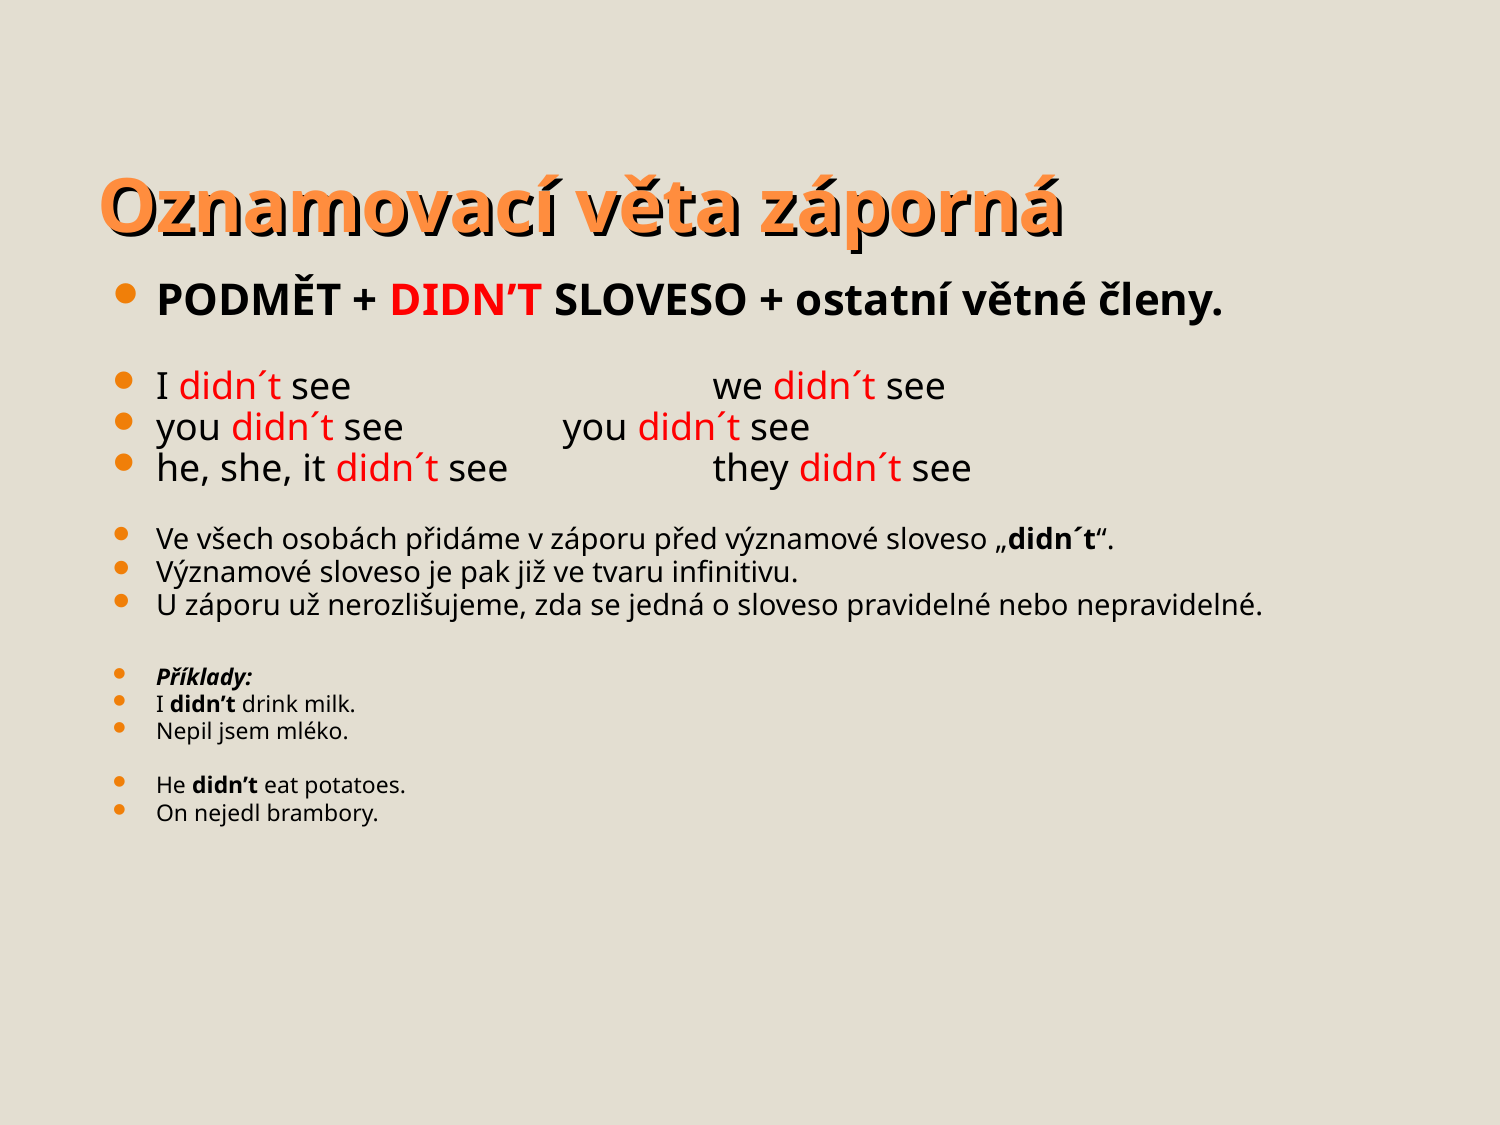

# Oznamovací věta záporná
PODMĚT + DIDN’T SLOVESO + ostatní větné členy.
I didn´t see			we didn´t see
you didn´t see		you didn´t see
he, she, it didn´t see		they didn´t see
Ve všech osobách přidáme v záporu před významové sloveso „didn´t“.
Významové sloveso je pak již ve tvaru infinitivu.
U záporu už nerozlišujeme, zda se jedná o sloveso pravidelné nebo nepravidelné.
Příklady:
I didn’t drink milk.
Nepil jsem mléko.
He didn’t eat potatoes.
On nejedl brambory.